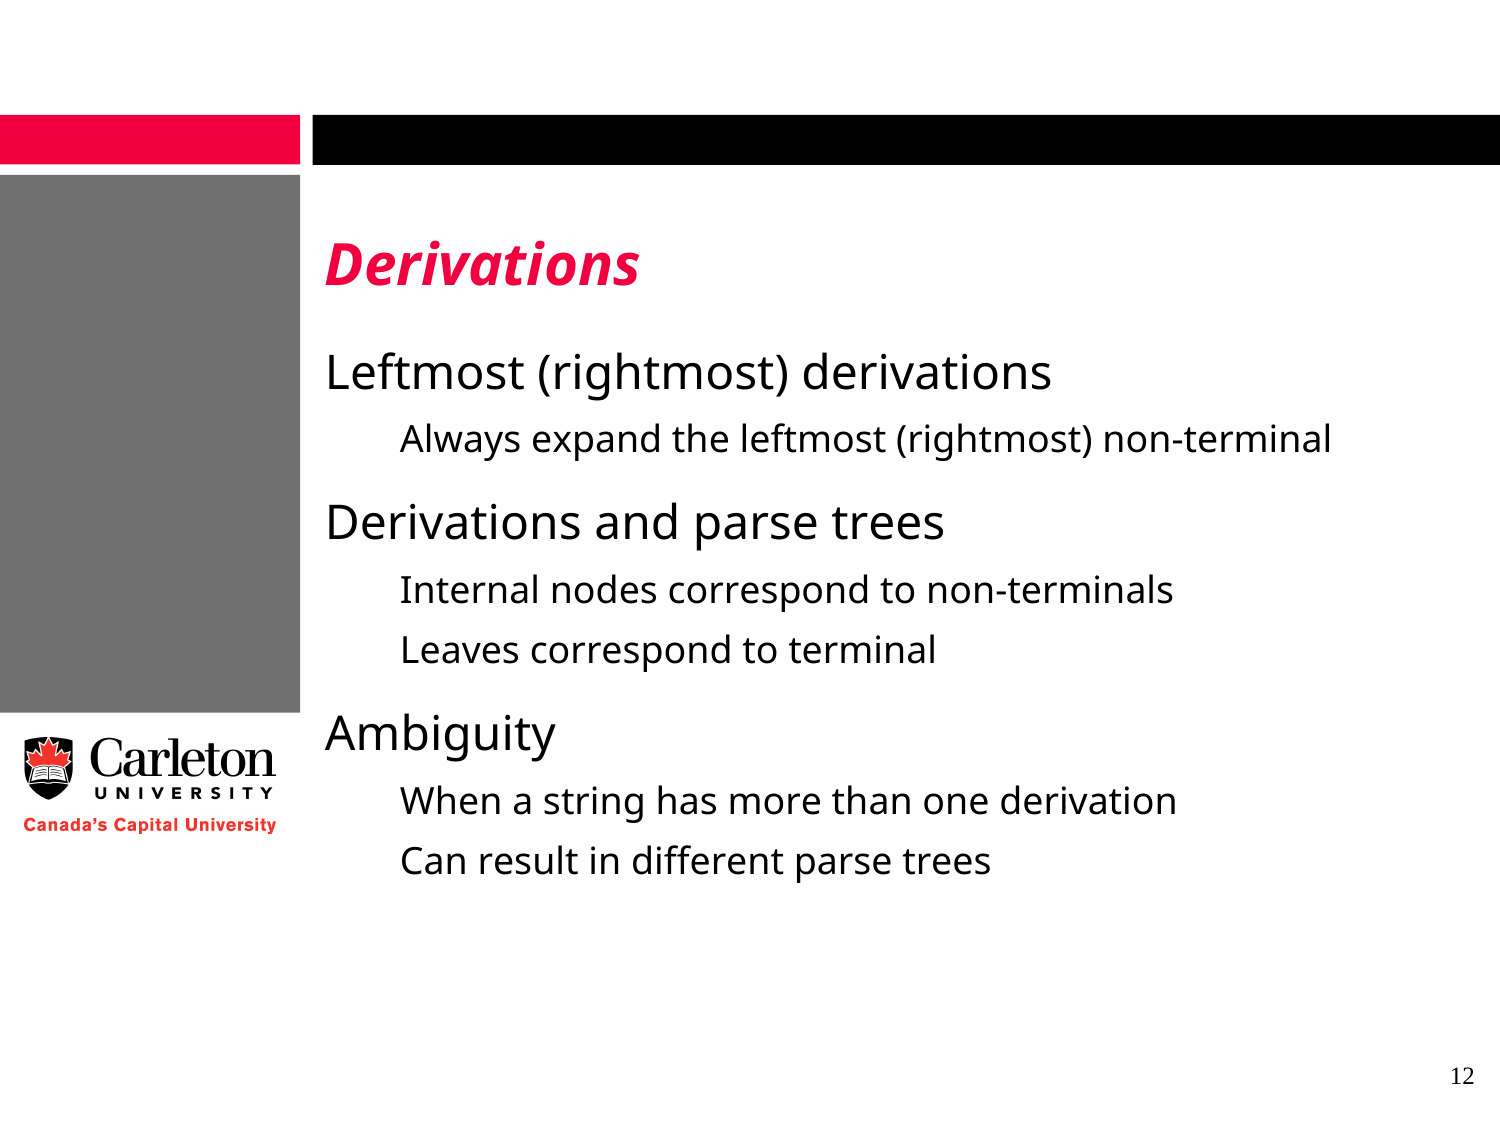

# Derivations
Leftmost (rightmost) derivations
Always expand the leftmost (rightmost) non-terminal
Derivations and parse trees
Internal nodes correspond to non-terminals
Leaves correspond to terminal
Ambiguity
When a string has more than one derivation
Can result in different parse trees
12